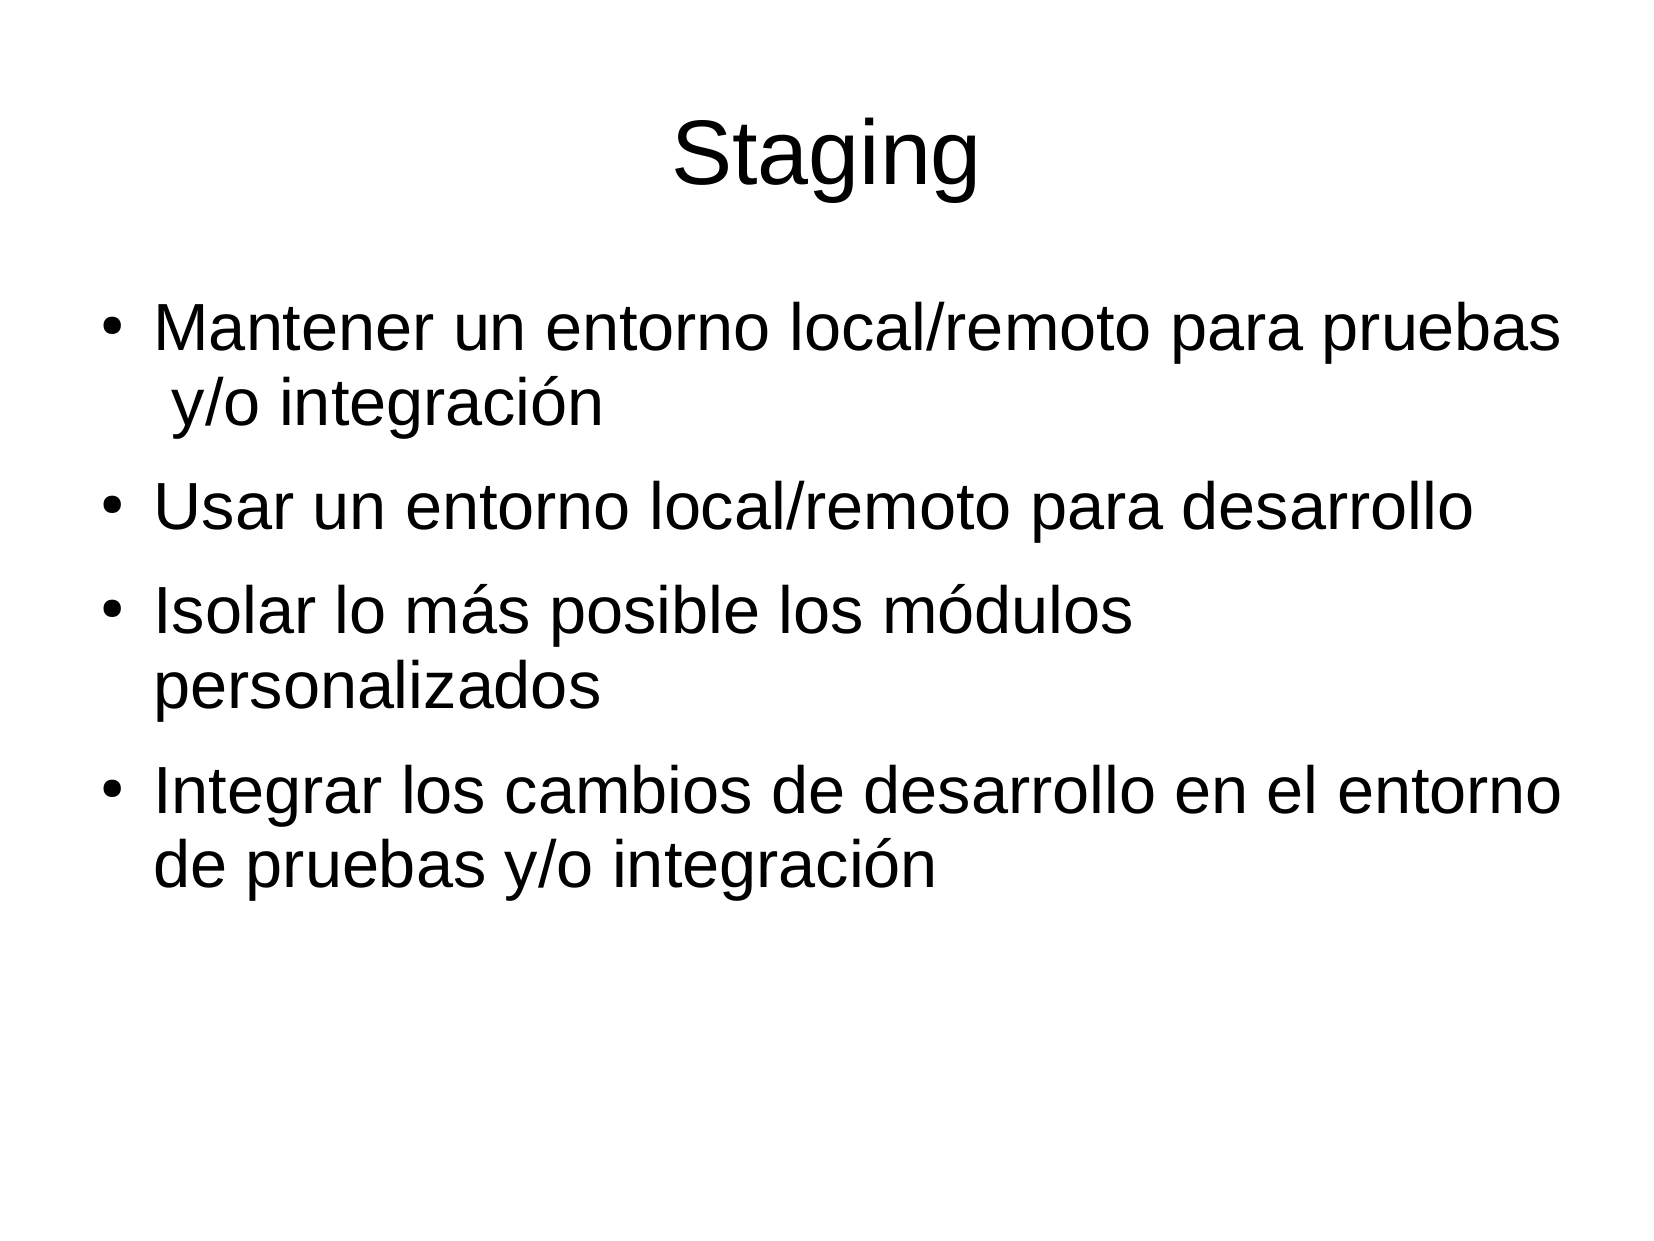

# Staging
Mantener un entorno local/remoto para pruebas y/o integración
Usar un entorno local/remoto para desarrollo
Isolar lo más posible los módulos personalizados
Integrar los cambios de desarrollo en el entorno de pruebas y/o integración